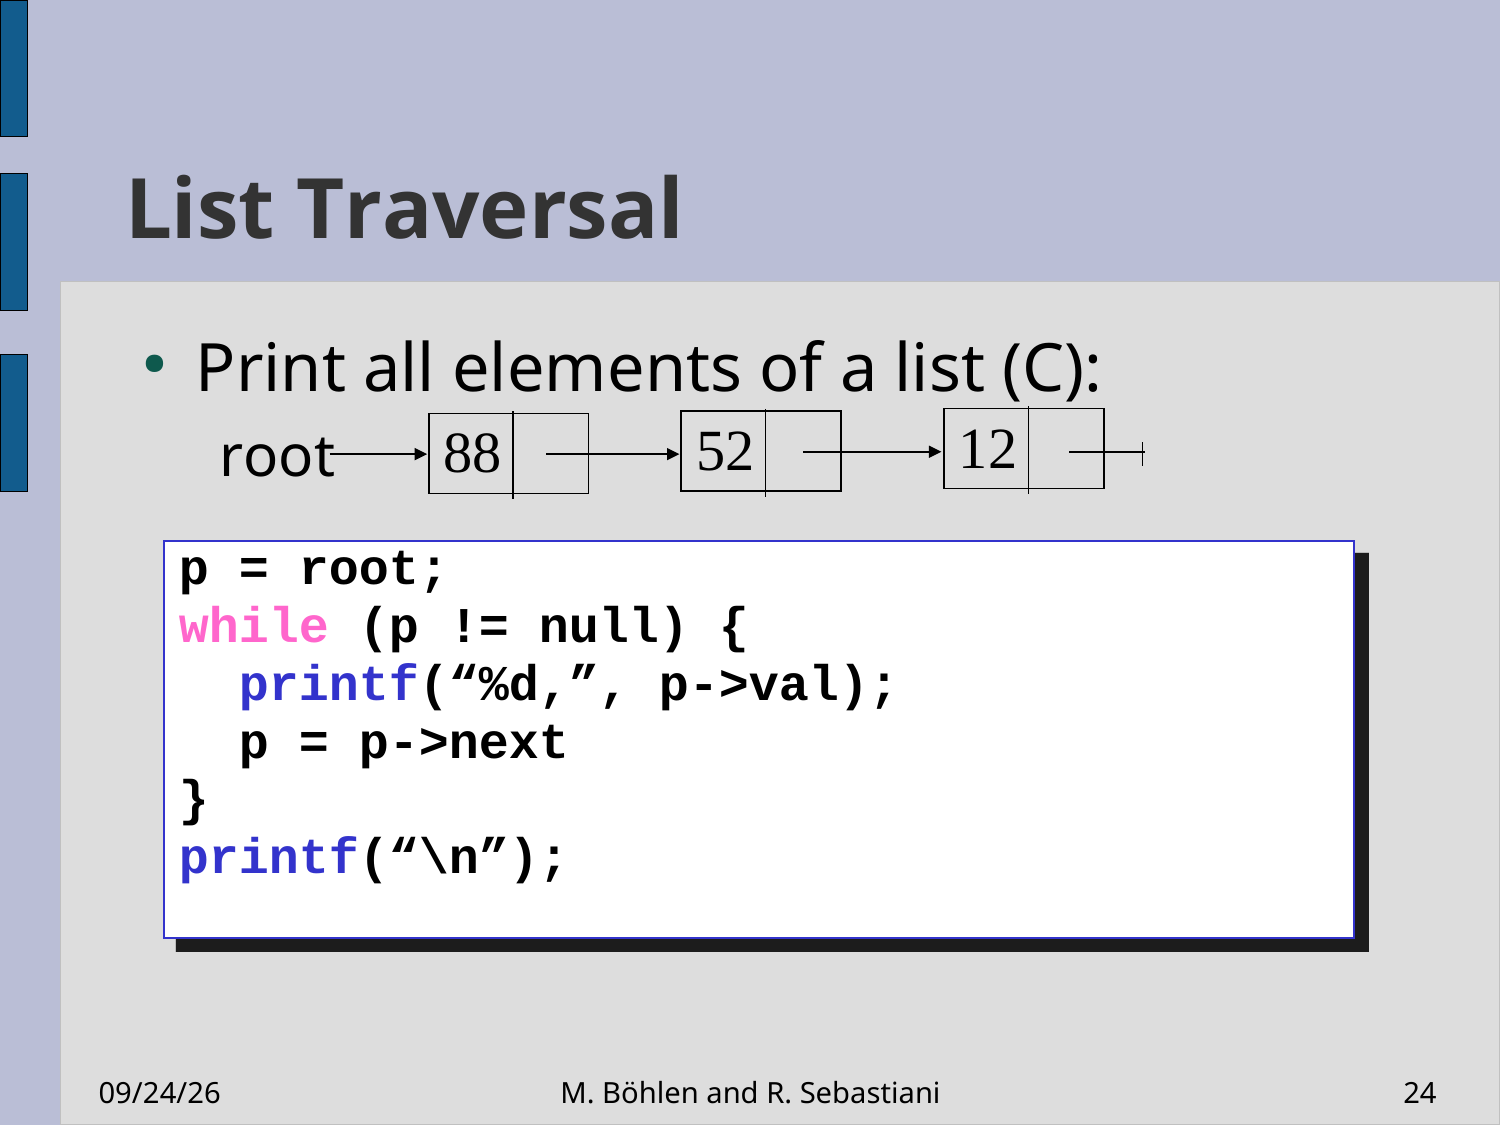

# List Traversal
Print all elements of a list (C):
12
root
52
88
p = root;
while (p != null) {
 printf(“%d,”, p->val);
 p = p->next
}
printf(“\n”);
M. Böhlen and R. Sebastiani
24